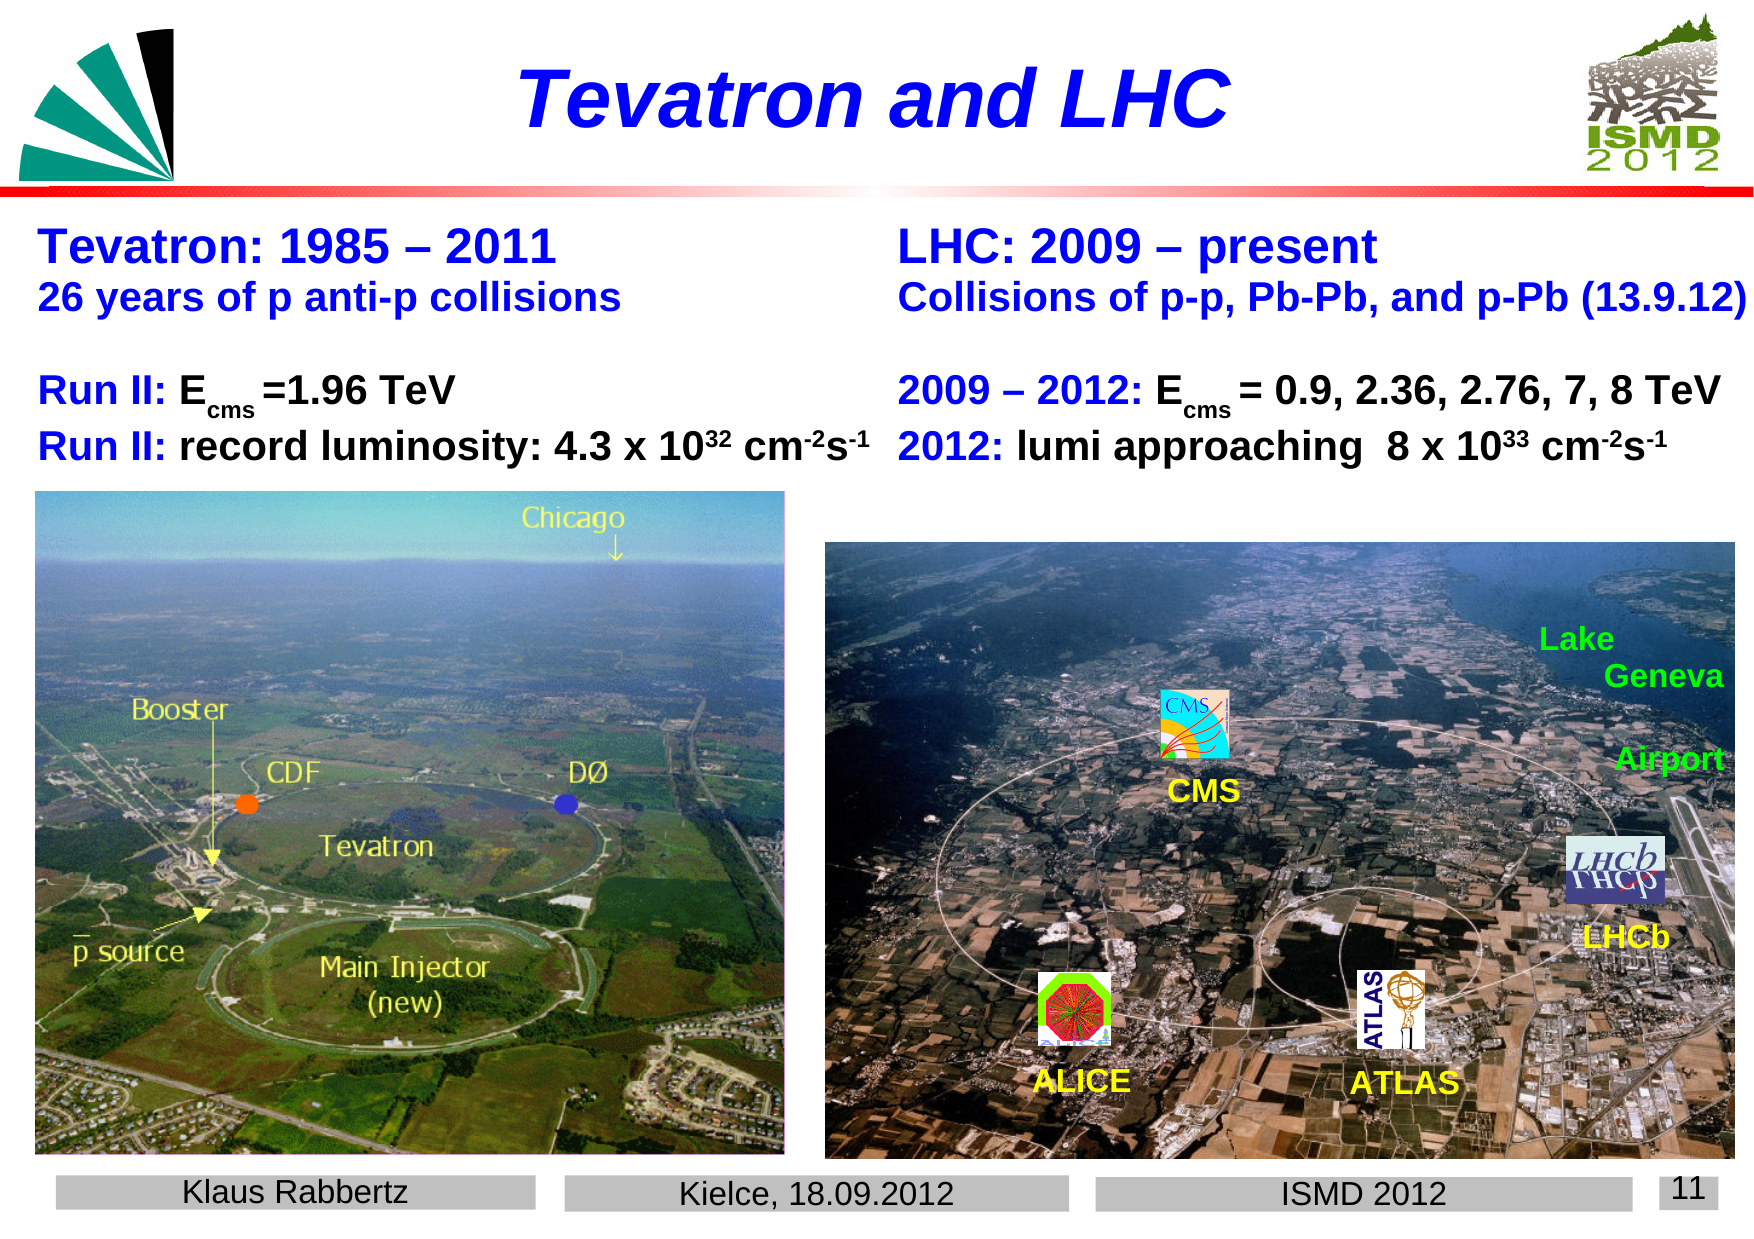

# Tevatron and LHC
Tevatron: 1985 – 2011
26 years of p anti-p collisions
Run II: Ecms =1.96 TeV
Run II: record luminosity: 4.3 x 1032 cm-2s-1
LHC: 2009 – present
Collisions of p-p, Pb-Pb, and p-Pb (13.9.12)
2009 – 2012: Ecms = 0.9, 2.36, 2.76, 7, 8 TeV
2012: lumi approaching 8 x 1033 cm-2s-1
ALICE
CMS
LHCb
ATLAS
Lake
 Geneva
Airport